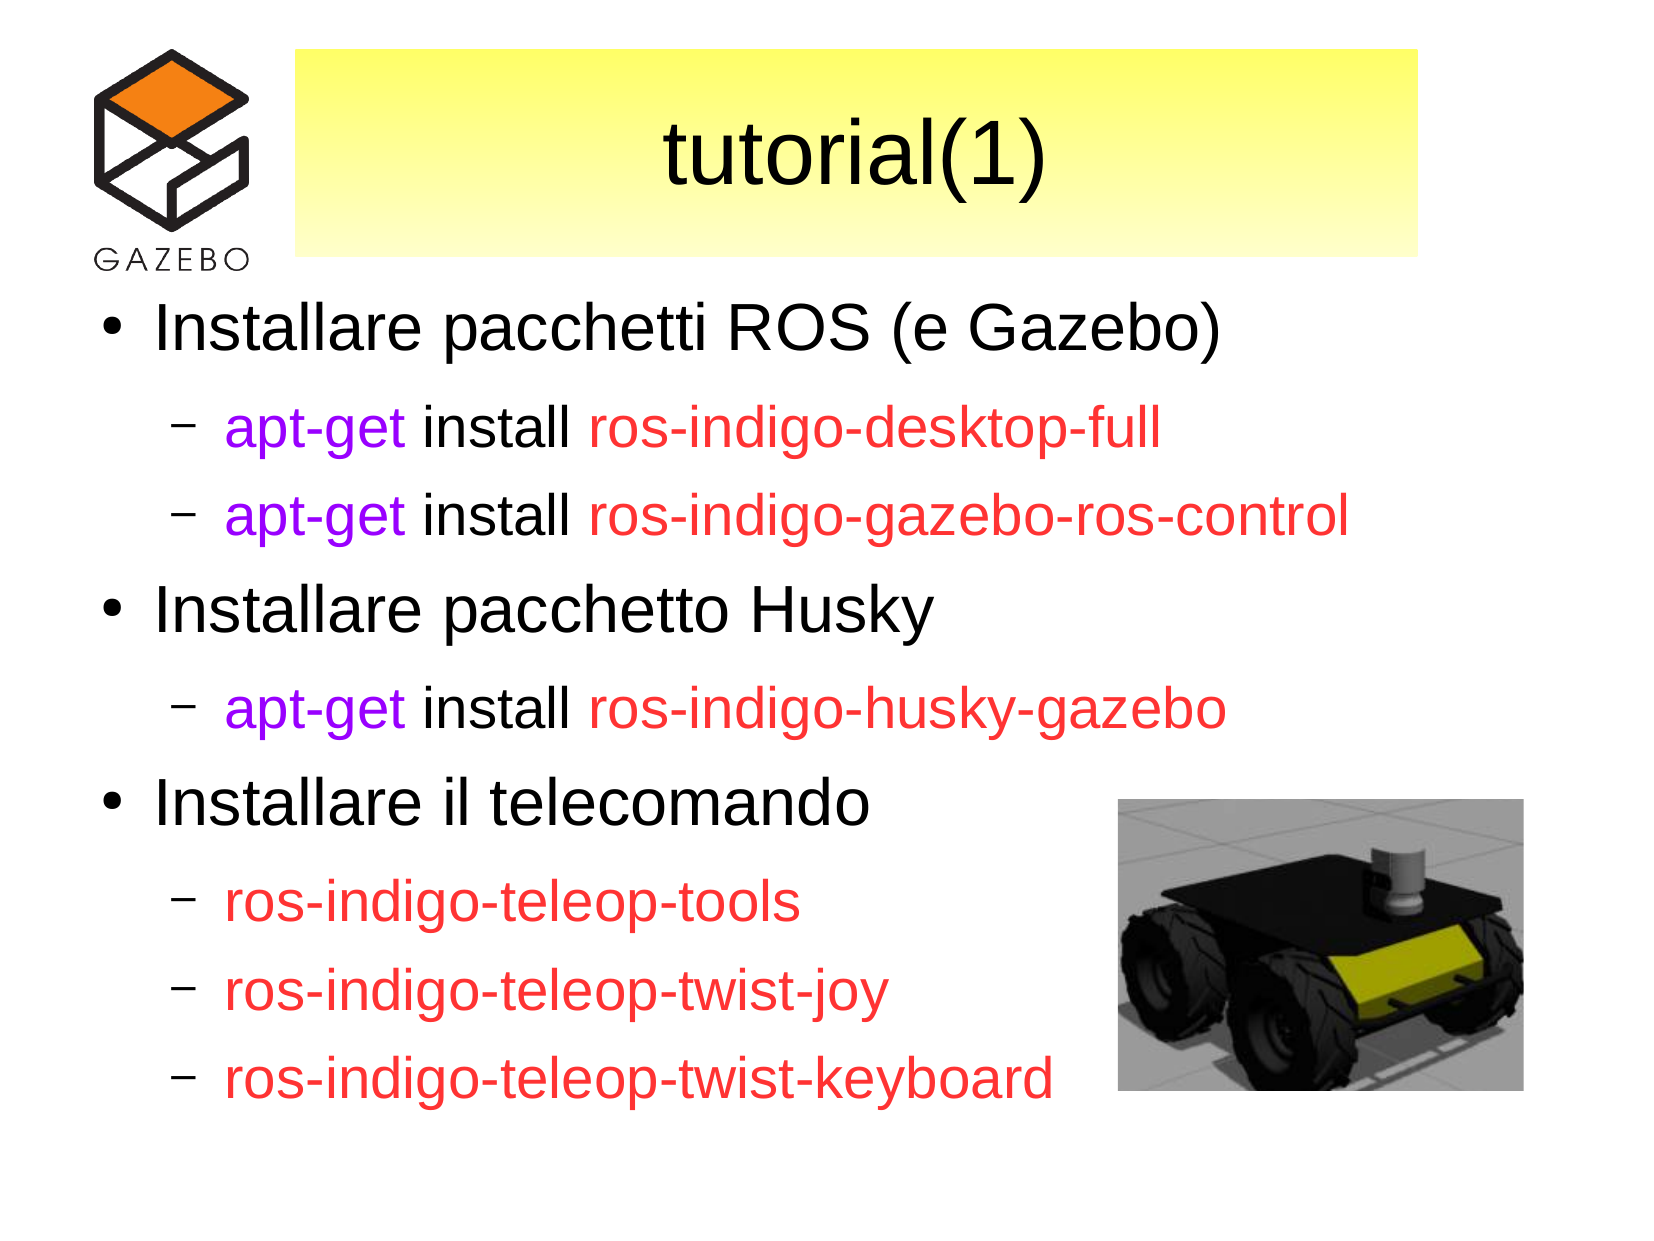

# tutorial(1)
Installare pacchetti ROS (e Gazebo)
apt-get install ros-indigo-desktop-full
apt-get install ros-indigo-gazebo-ros-control
Installare pacchetto Husky
apt-get install ros-indigo-husky-gazebo
Installare il telecomando
ros-indigo-teleop-tools
ros-indigo-teleop-twist-joy
ros-indigo-teleop-twist-keyboard